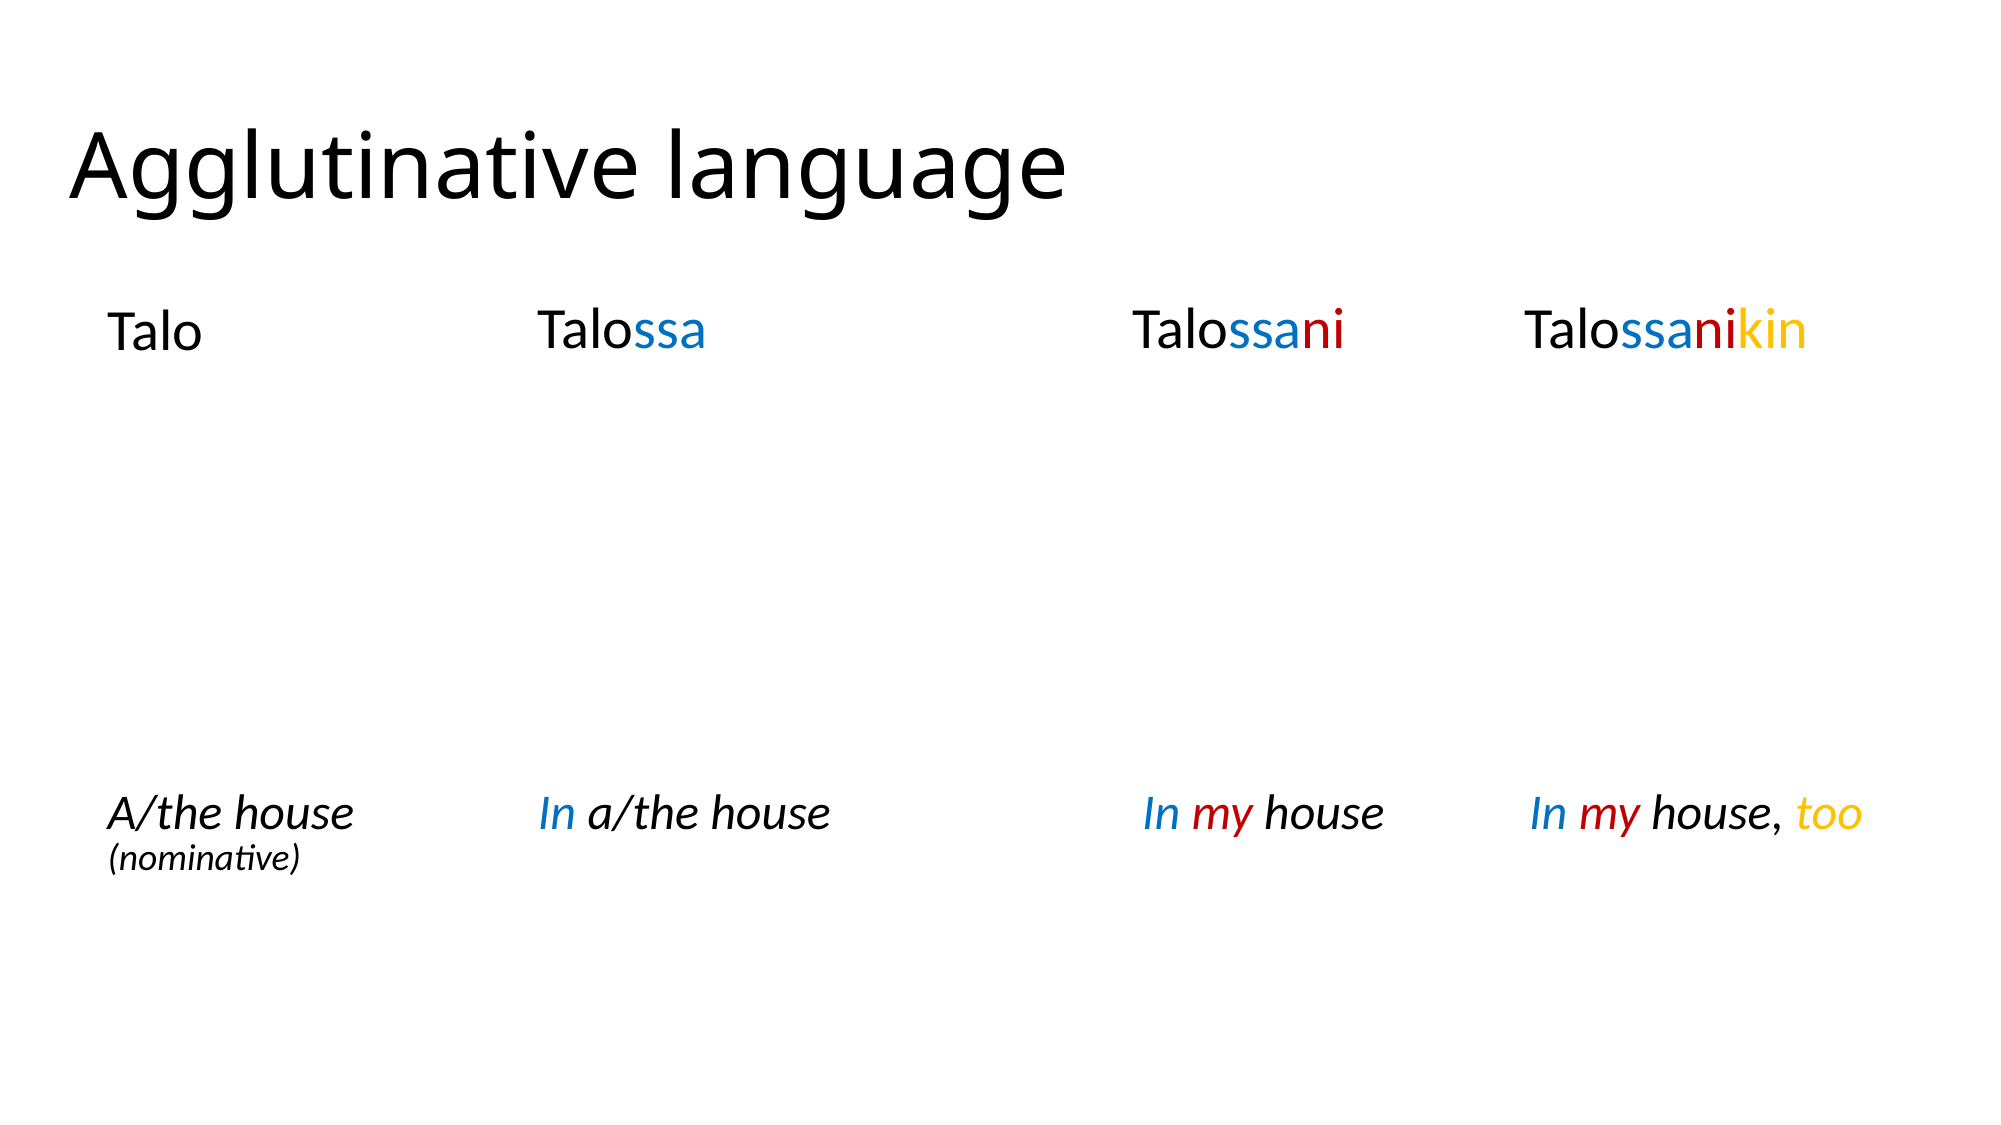

# Agglutinative language
Talossa
Talossani
Talossanikin
Talo
A/the house
(nominative)
In a/the house
In my house
In my house, too